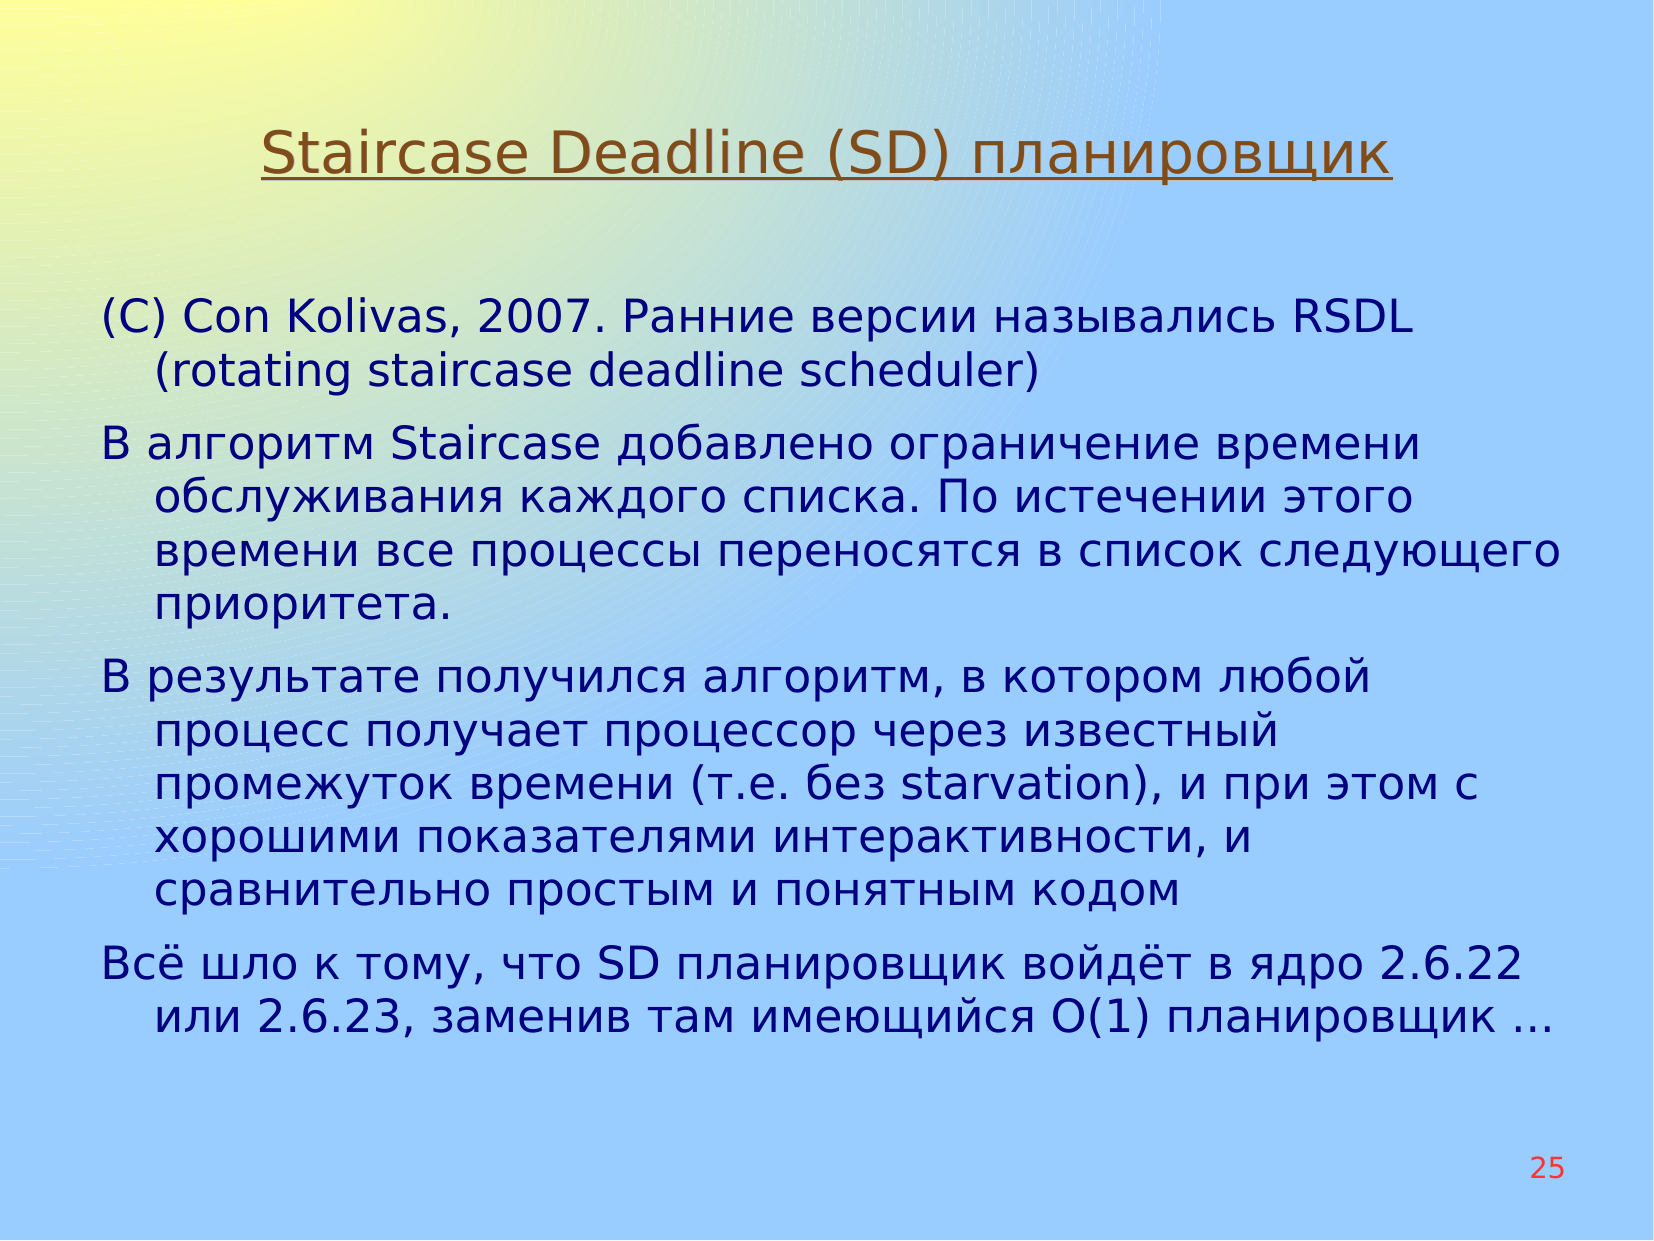

# Staircase Deadline (SD) планировщик
(C) Con Kolivas, 2007. Ранние версии назывались RSDL (rotating staircase deadline scheduler)
В алгоритм Staircase добавлено ограничение времени обслуживания каждого списка. По истечении этого времени все процессы переносятся в список следующего приоритета.
В результате получился алгоритм, в котором любой процесс получает процессор через известный промежуток времени (т.е. без starvation), и при этом с хорошими показателями интерактивности, и сравнительно простым и понятным кодом
Всё шло к тому, что SD планировщик войдёт в ядро 2.6.22 или 2.6.23, заменив там имеющийся O(1) планировщик ...
25